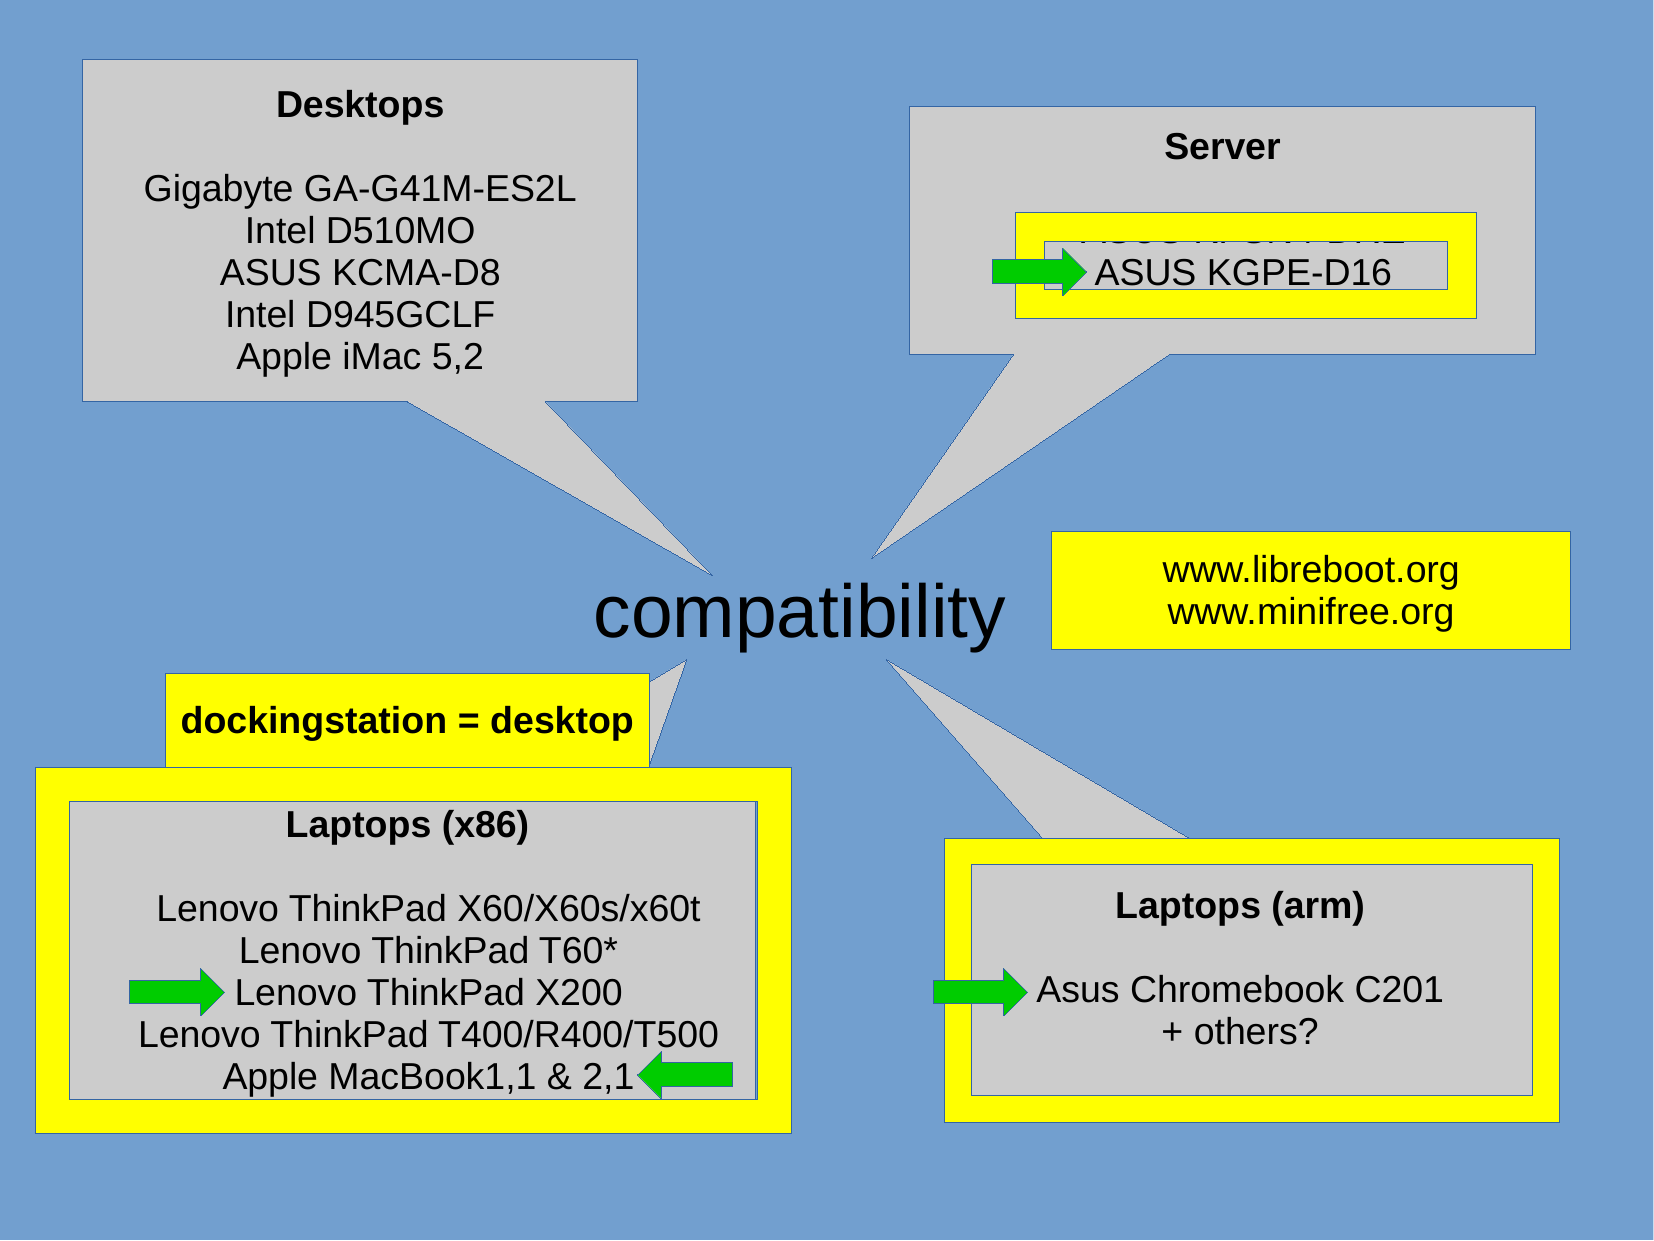

Desktops
Gigabyte GA-G41M-ES2L
Intel D510MO
ASUS KCMA-D8
Intel D945GCLF
Apple iMac 5,2
Server
 ASUS KFSN4-DRE
 ASUS KGPE-D16
www.libreboot.org
www.minifree.org
compatibility
dockingstation = desktop
Laptops (x86)
 Lenovo ThinkPad X60/X60s/x60t
 Lenovo ThinkPad T60*
 Lenovo ThinkPad X200
 Lenovo ThinkPad T400/R400/T500
 Apple MacBook1,1 & 2,1
Laptops (arm)
Asus Chromebook C201
+ others?